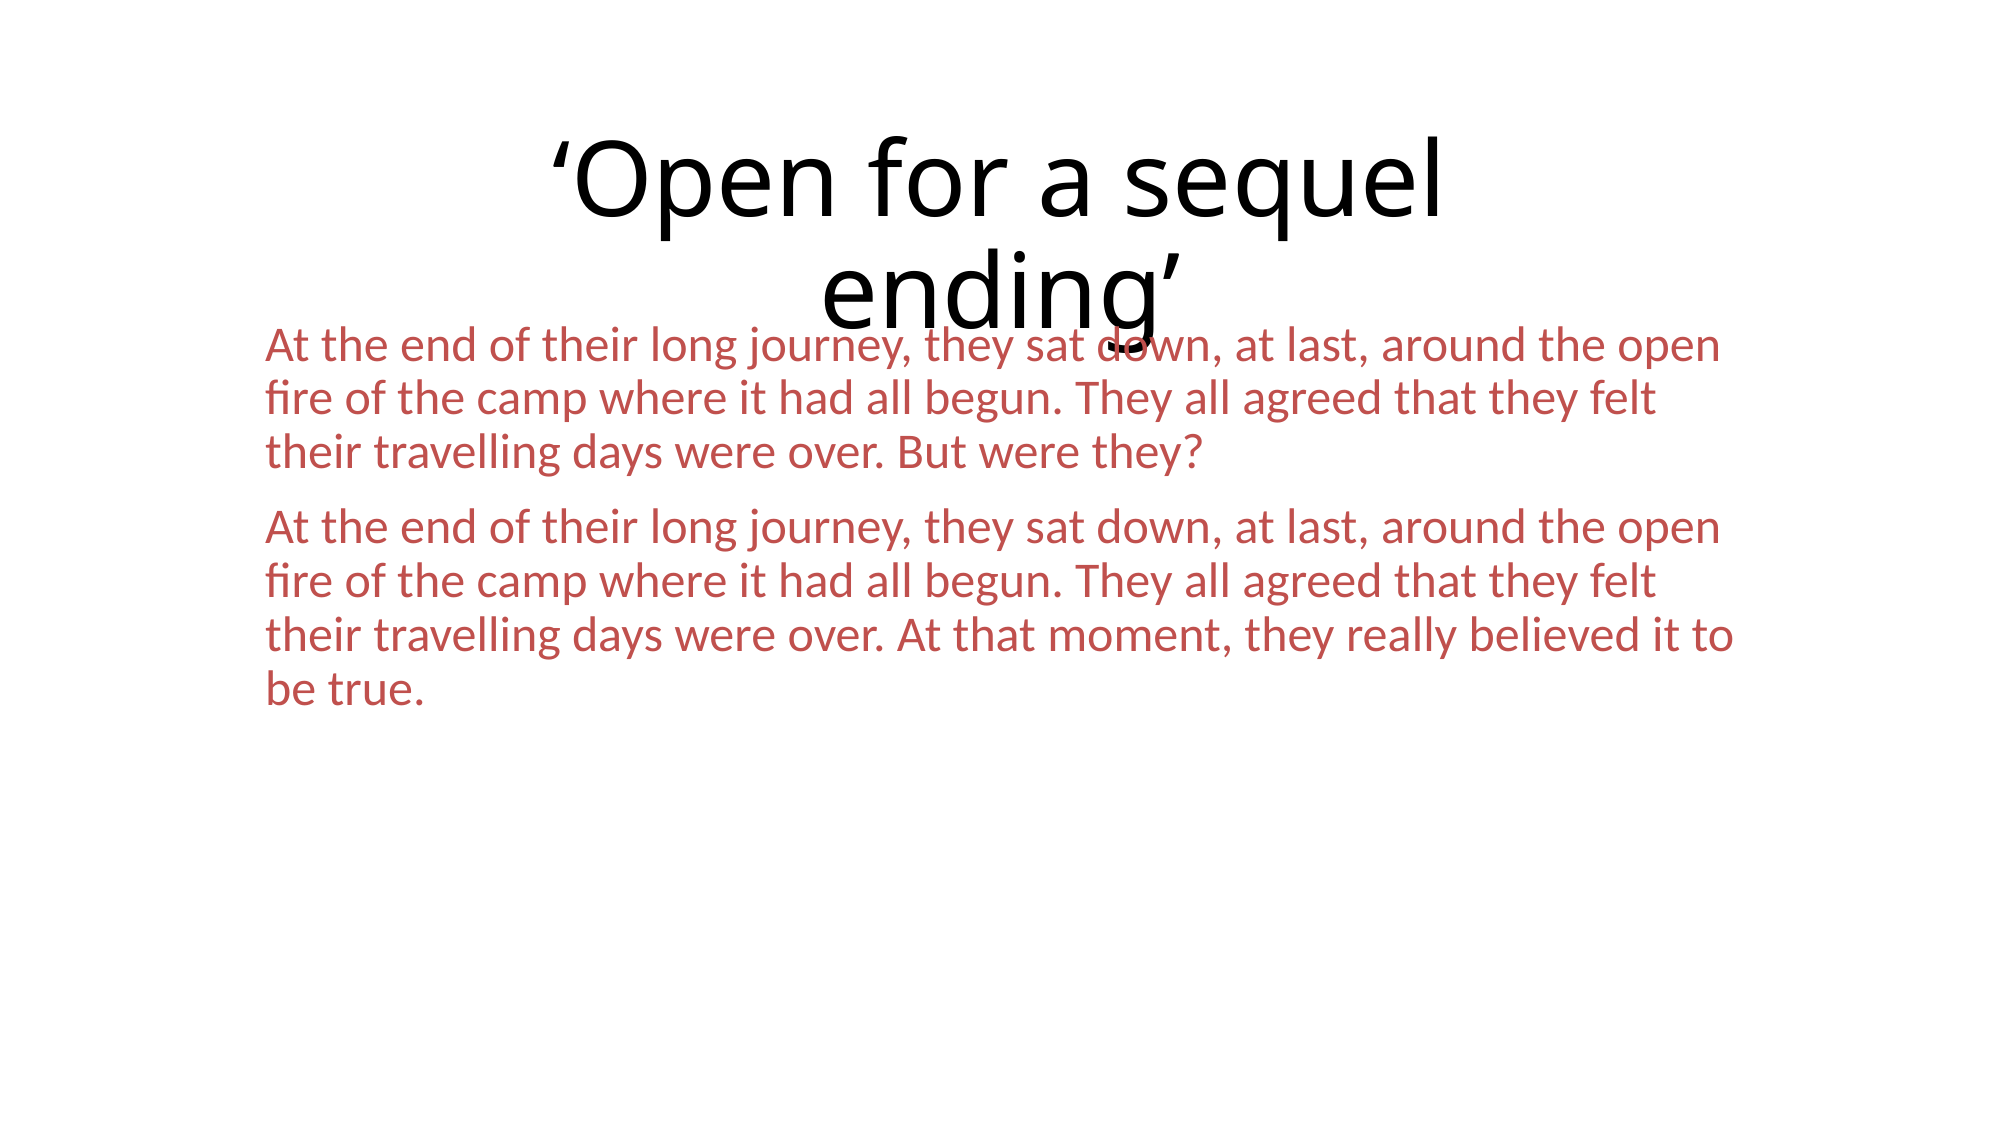

# ‘Open for a sequel ending’
At the end of their long journey, they sat down, at last, around the open fire of the camp where it had all begun. They all agreed that they felt their travelling days were over. But were they?
At the end of their long journey, they sat down, at last, around the open fire of the camp where it had all begun. They all agreed that they felt their travelling days were over. At that moment, they really believed it to be true.